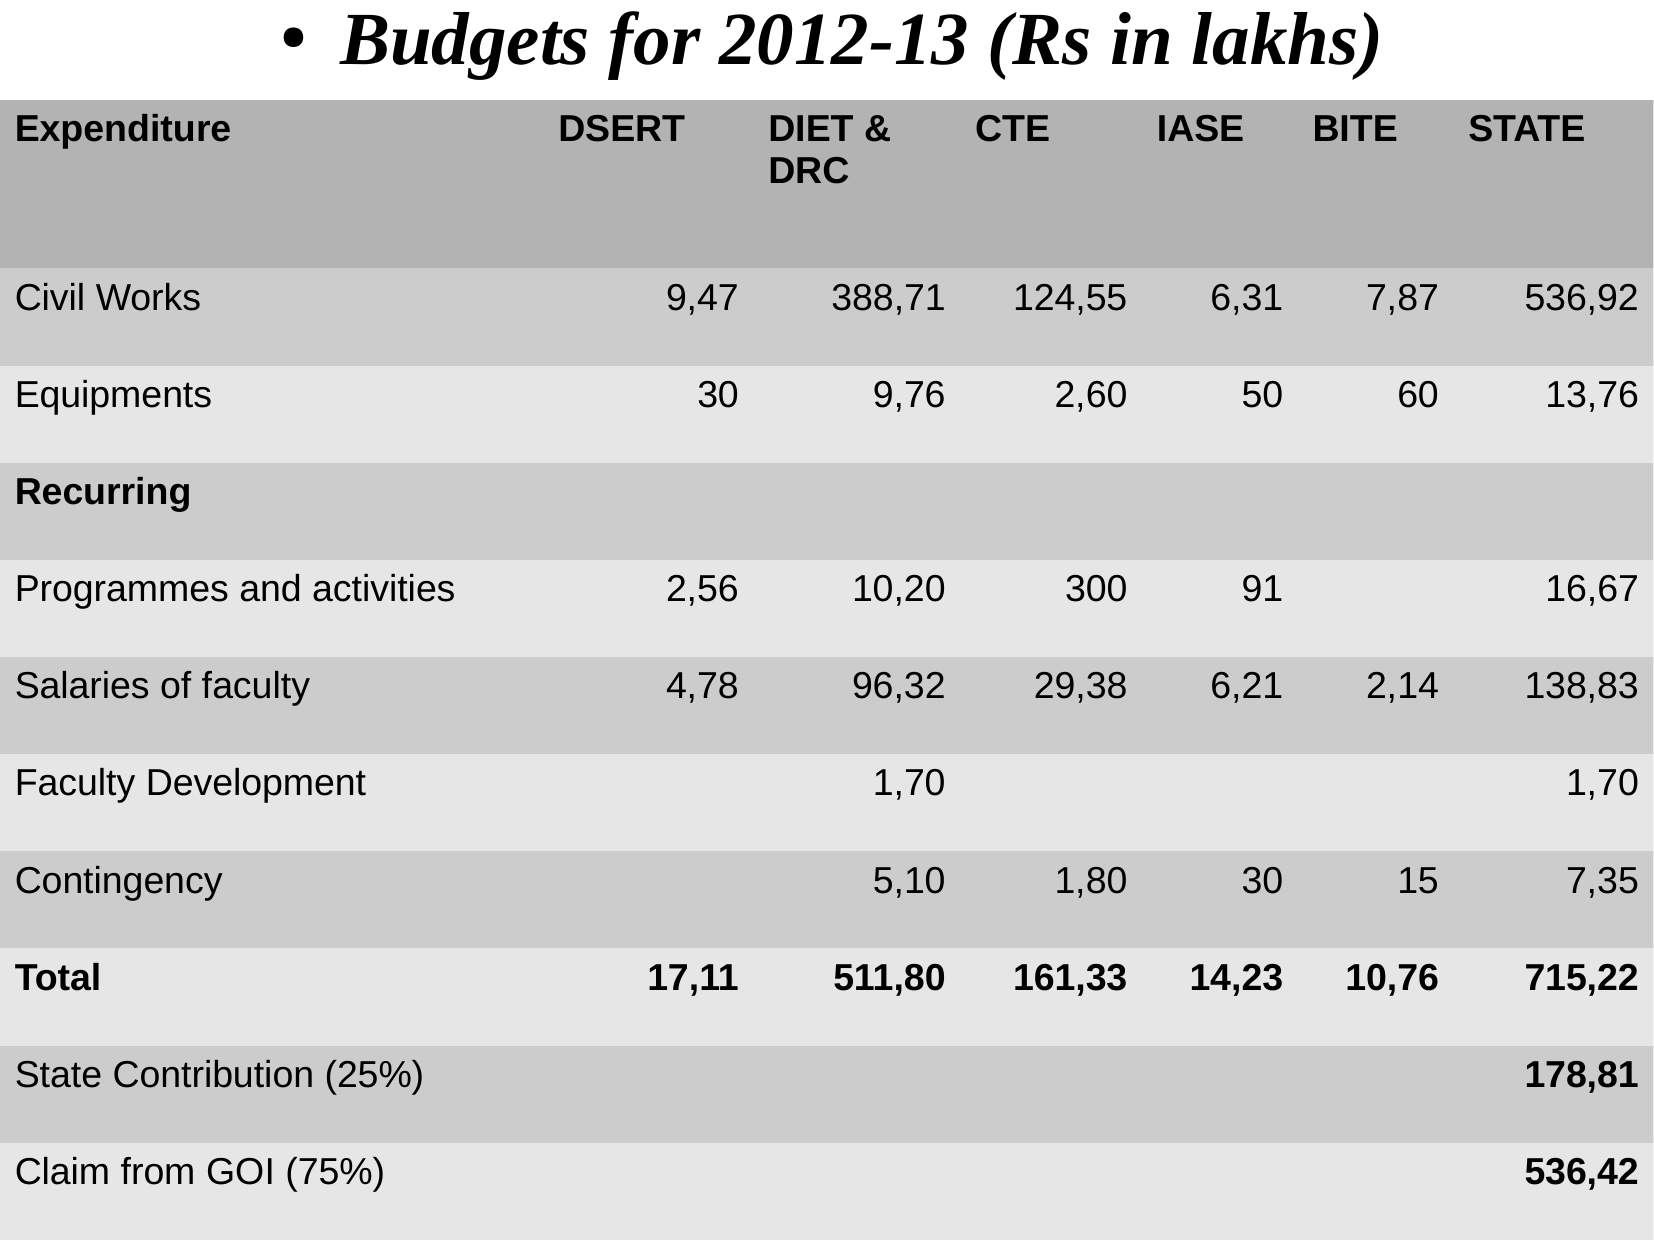

# Budgets for 2012-13 (Rs in lakhs)
| Expenditure | DSERT | DIET & DRC | CTE | IASE | BITE | STATE |
| --- | --- | --- | --- | --- | --- | --- |
| Civil Works | 9,47 | 388,71 | 124,55 | 6,31 | 7,87 | 536,92 |
| Equipments | 30 | 9,76 | 2,60 | 50 | 60 | 13,76 |
| Recurring | | | | | | |
| Programmes and activities | 2,56 | 10,20 | 300 | 91 | | 16,67 |
| Salaries of faculty | 4,78 | 96,32 | 29,38 | 6,21 | 2,14 | 138,83 |
| Faculty Development | | 1,70 | | | | 1,70 |
| Contingency | | 5,10 | 1,80 | 30 | 15 | 7,35 |
| Total | 17,11 | 511,80 | 161,33 | 14,23 | 10,76 | 715,22 |
| State Contribution (25%) | | | | | | 178,81 |
| Claim from GOI (75%) | | | | | | 536,42 |